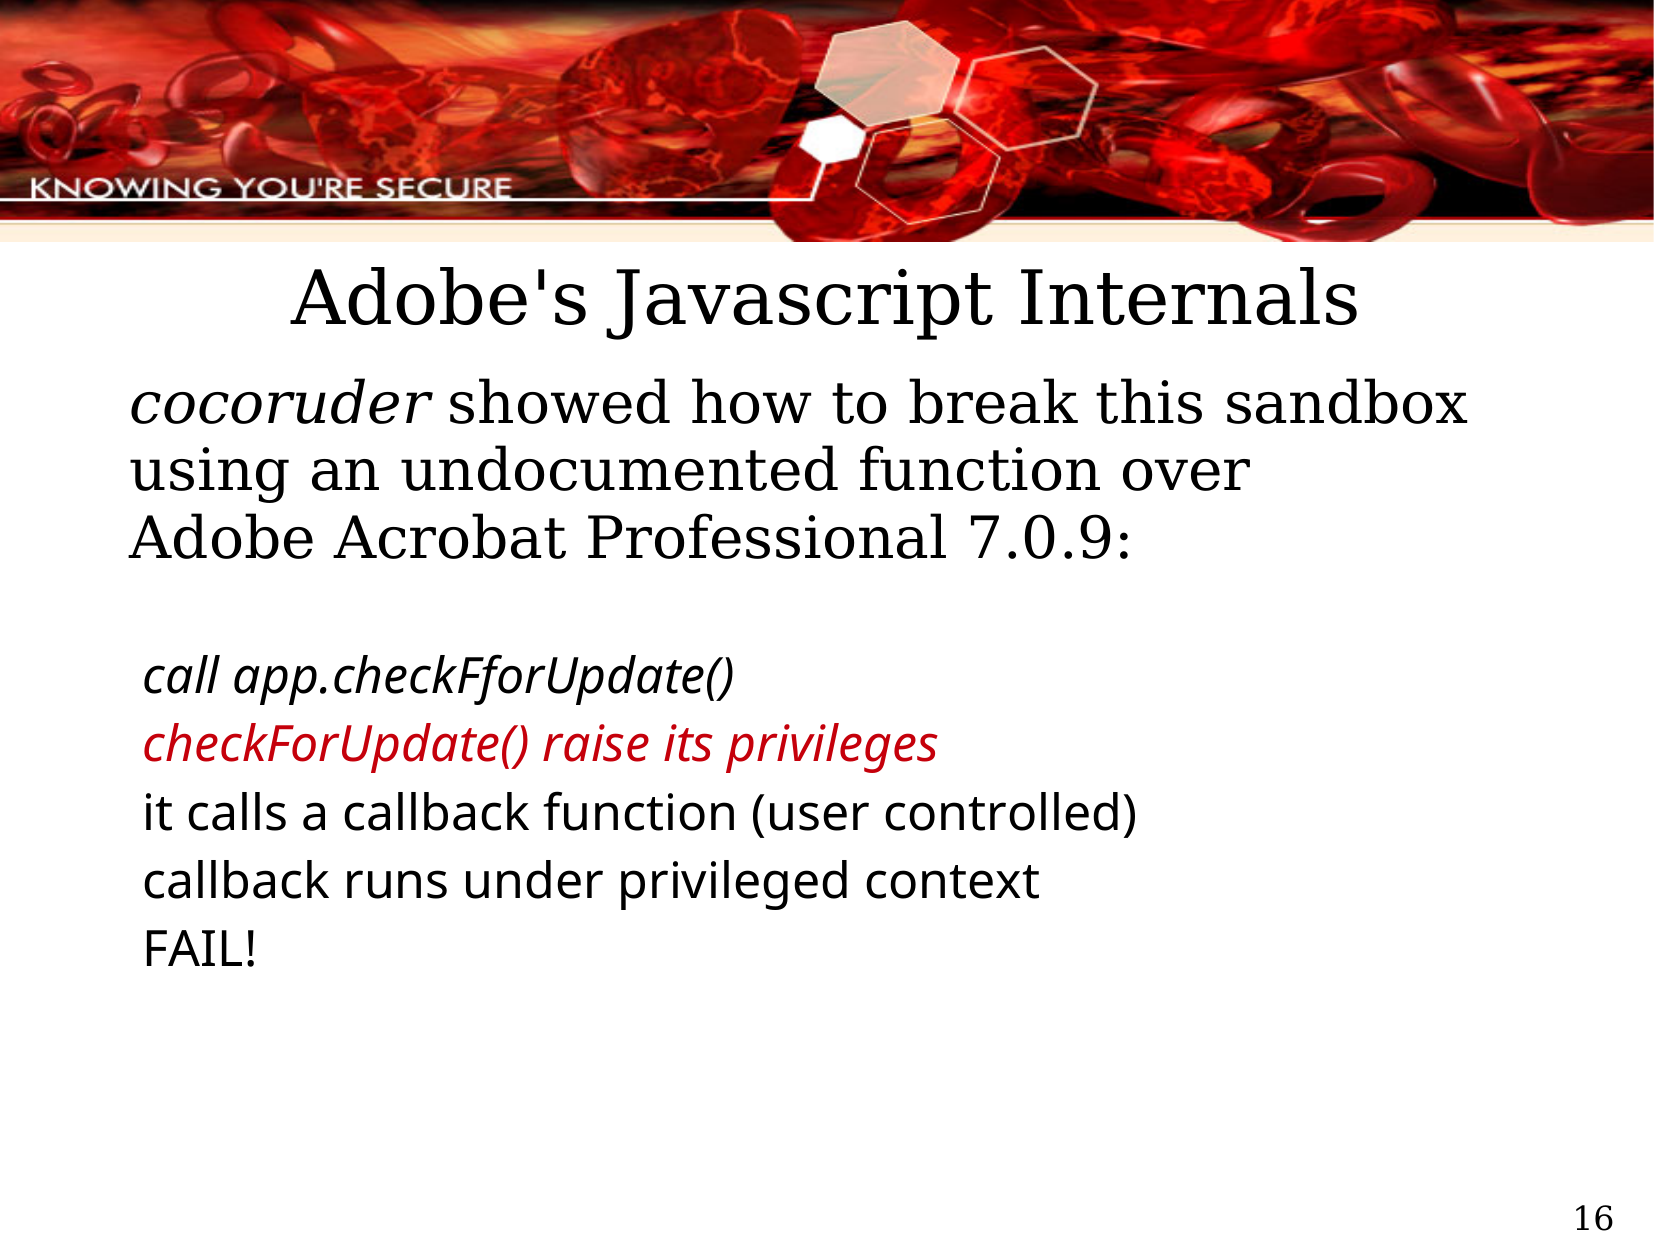

# Adobe's Javascript Internals
cocoruder showed how to break this sandbox
using an undocumented function over
Adobe Acrobat Professional 7.0.9:
 call app.checkFforUpdate()
 checkForUpdate() raise its privileges
 it calls a callback function (user controlled)
 callback runs under privileged context
 FAIL!